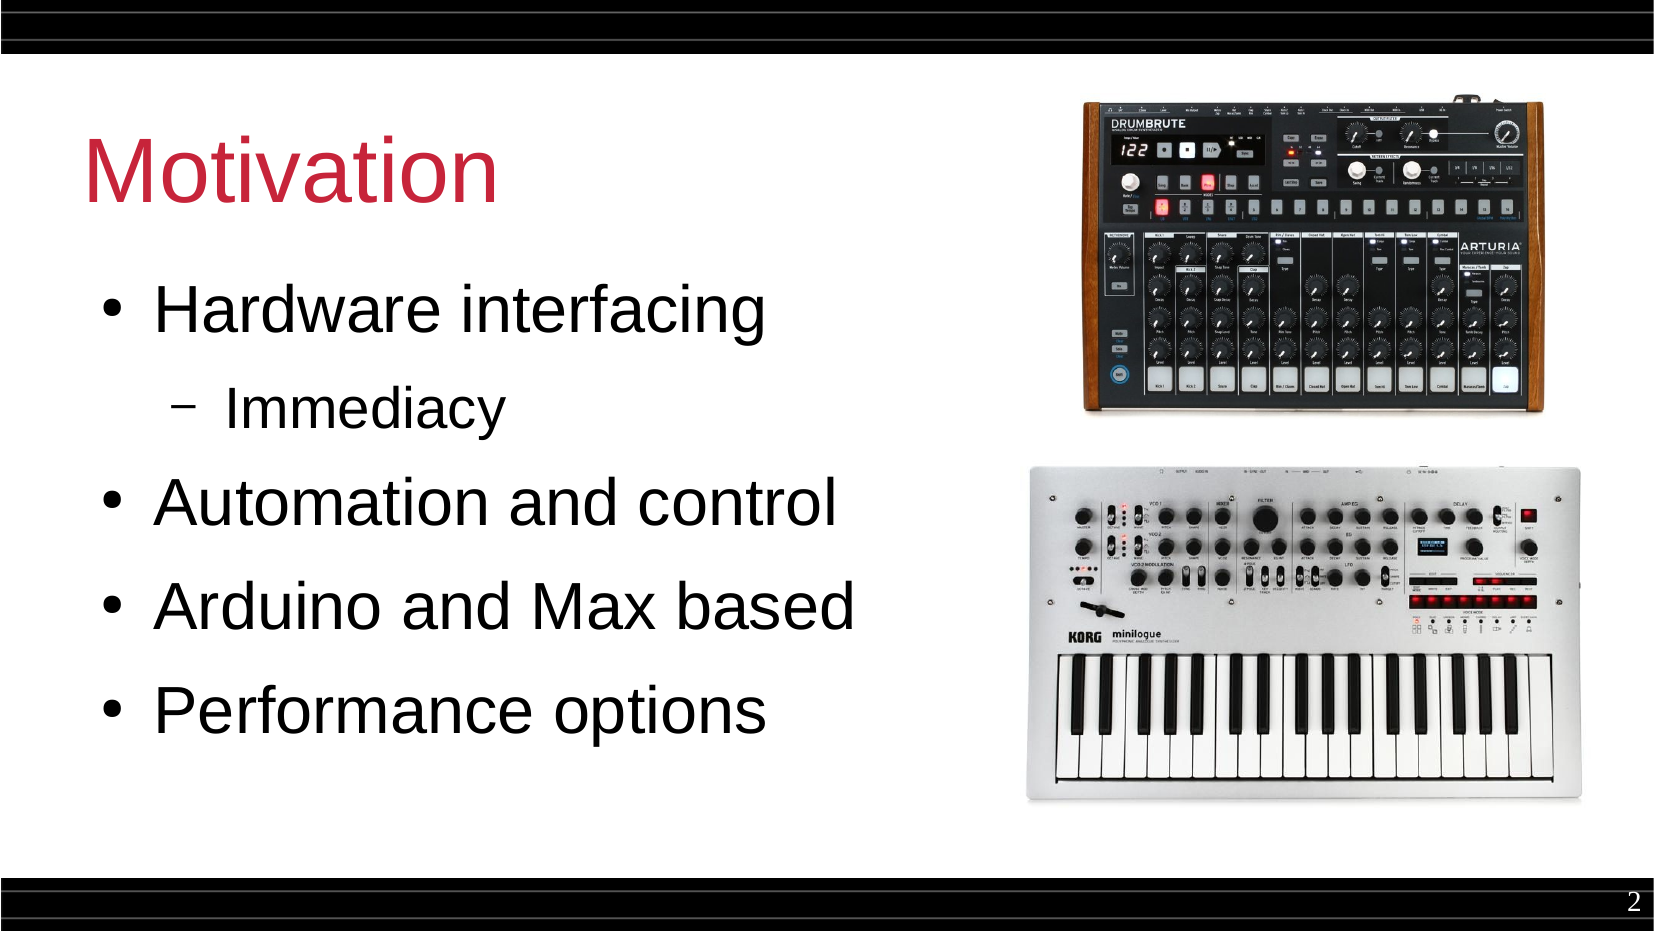

# Motivation
Hardware interfacing
Immediacy
Automation and control
Arduino and Max based
Performance options